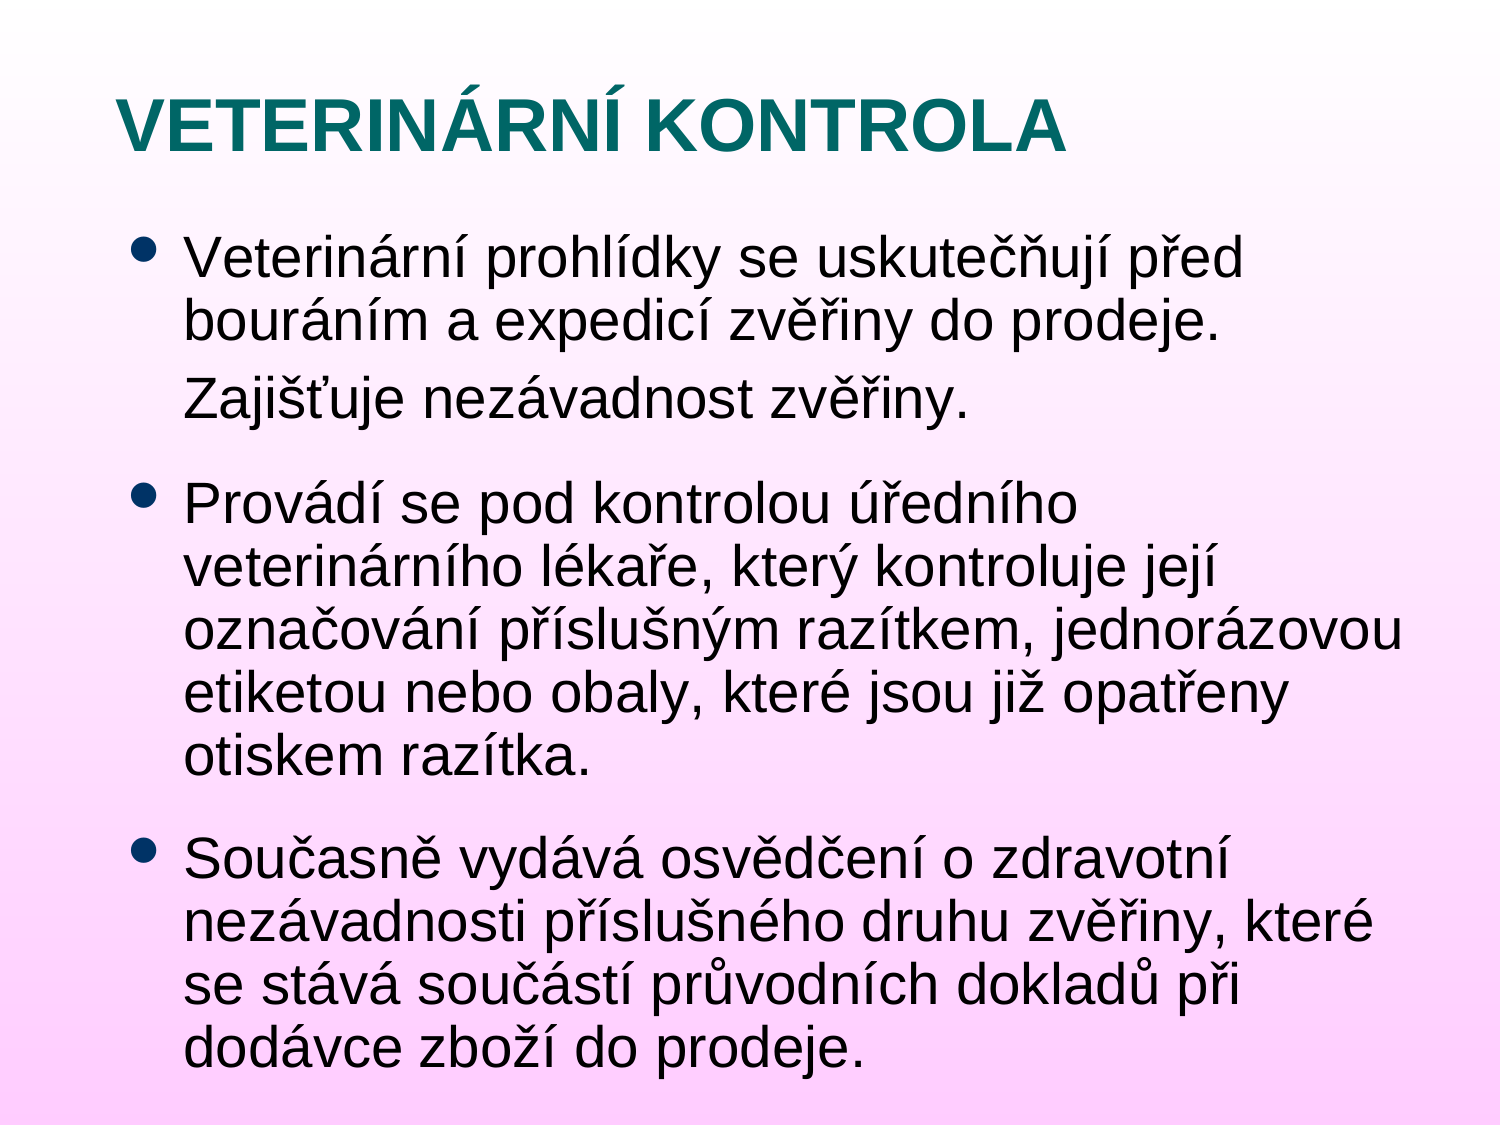

# VETERINÁRNÍ KONTROLA
Veterinární prohlídky se uskutečňují před bouráním a expedicí zvěřiny do prodeje.
	Zajišťuje nezávadnost zvěřiny.
Provádí se pod kontrolou úředního veterinárního lékaře, který kontroluje její označování příslušným razítkem, jednorázovou etiketou nebo obaly, které jsou již opatřeny otiskem razítka.
Současně vydává osvědčení o zdravotní nezávadnosti příslušného druhu zvěřiny, které se stává součástí průvodních dokladů při dodávce zboží do prodeje.